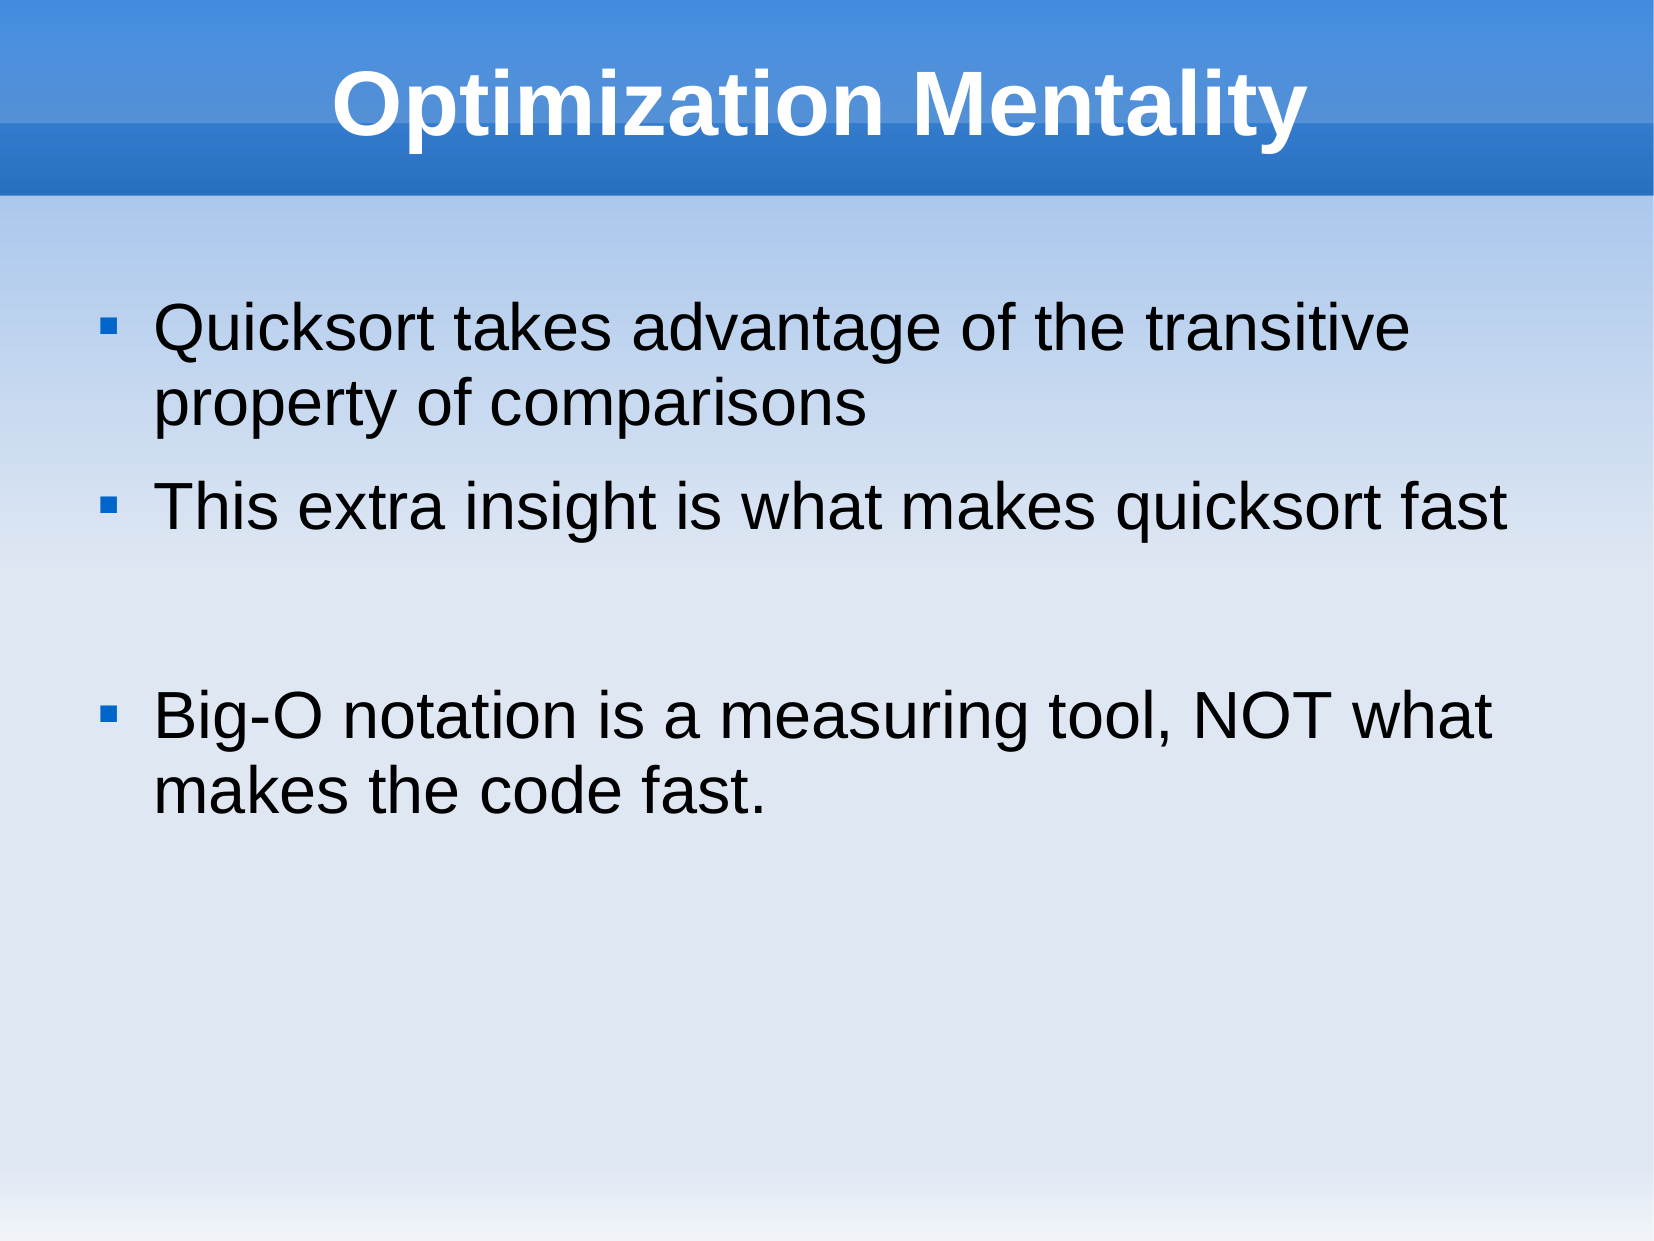

# Optimization Mentality
Quicksort takes advantage of the transitive property of comparisons
This extra insight is what makes quicksort fast
Big-O notation is a measuring tool, NOT what makes the code fast.